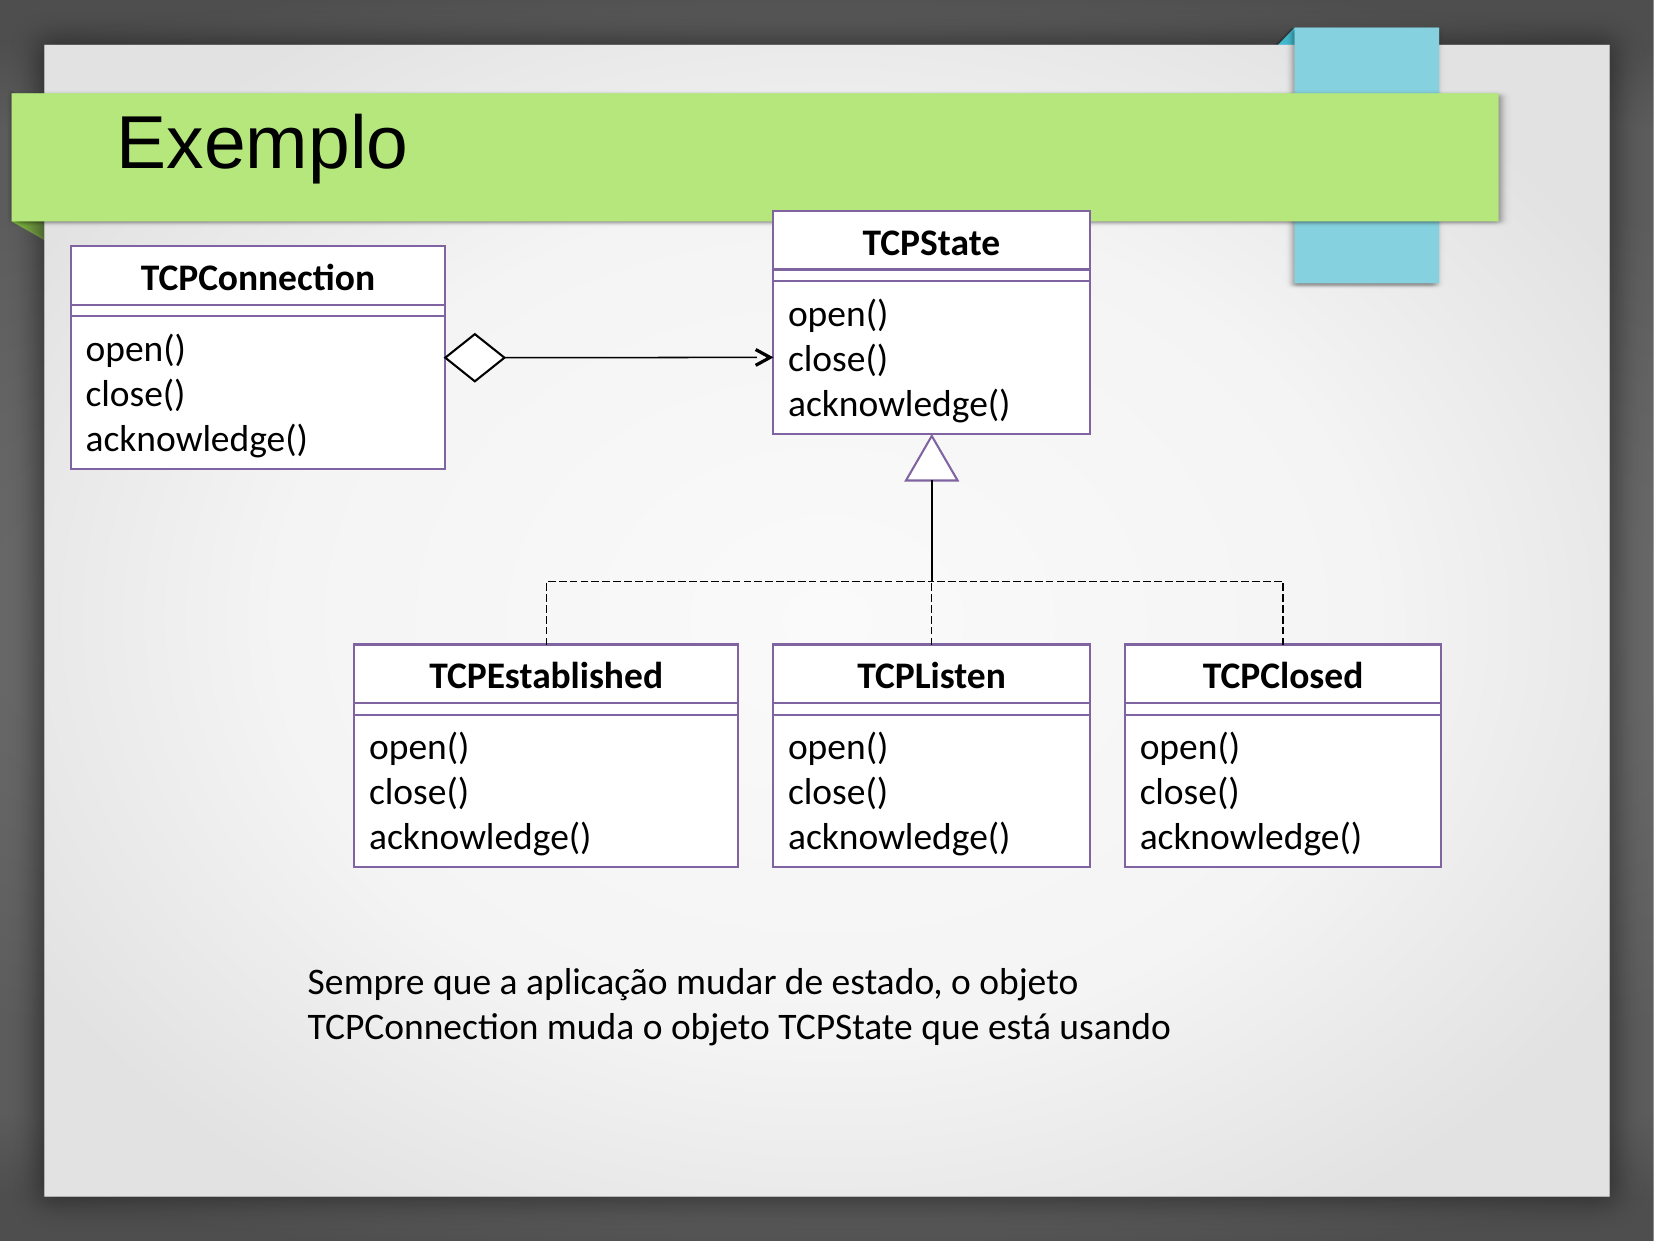

# Exemplo
TCPState
open()
close()
acknowledge()
TCPConnection
open()
close()
acknowledge()
TCPEstablished
open()
close()
acknowledge()
TCPListen
open()
close()
acknowledge()
TCPClosed
open()
close()
acknowledge()
Sempre que a aplicação mudar de estado, o objeto
TCPConnection muda o objeto TCPState que está usando